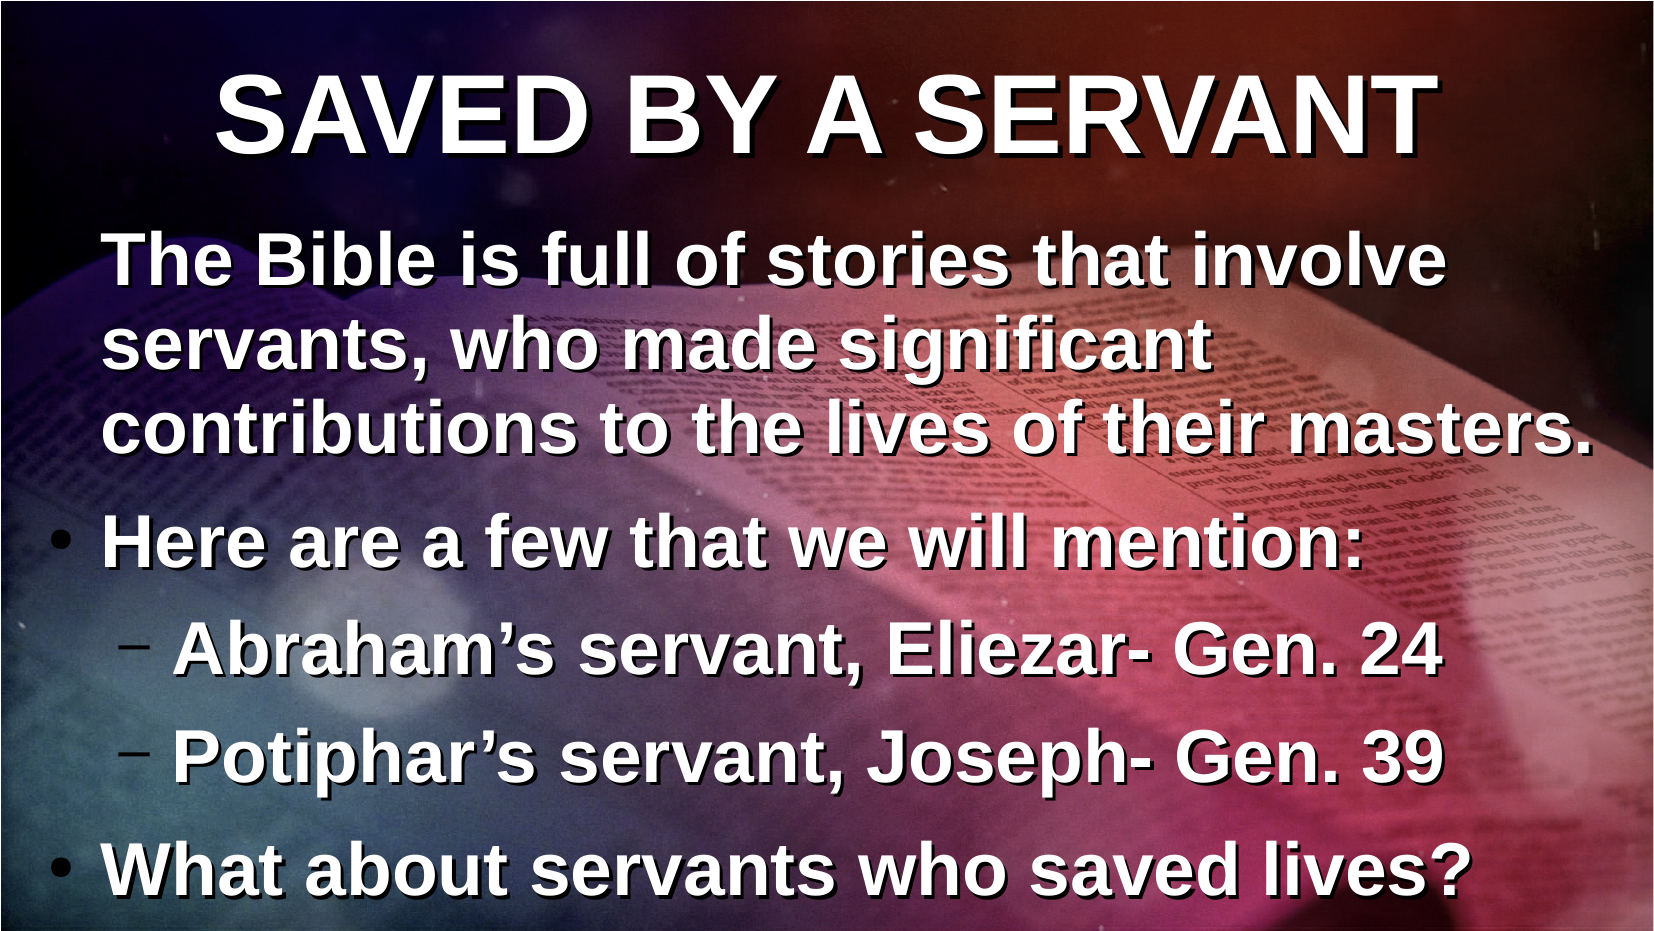

# SAVED BY A SERVANT
The Bible is full of stories that involve servants, who made significant contributions to the lives of their masters.
Here are a few that we will mention:
Abraham’s servant, Eliezar- Gen. 24
Potiphar’s servant, Joseph- Gen. 39
What about servants who saved lives?